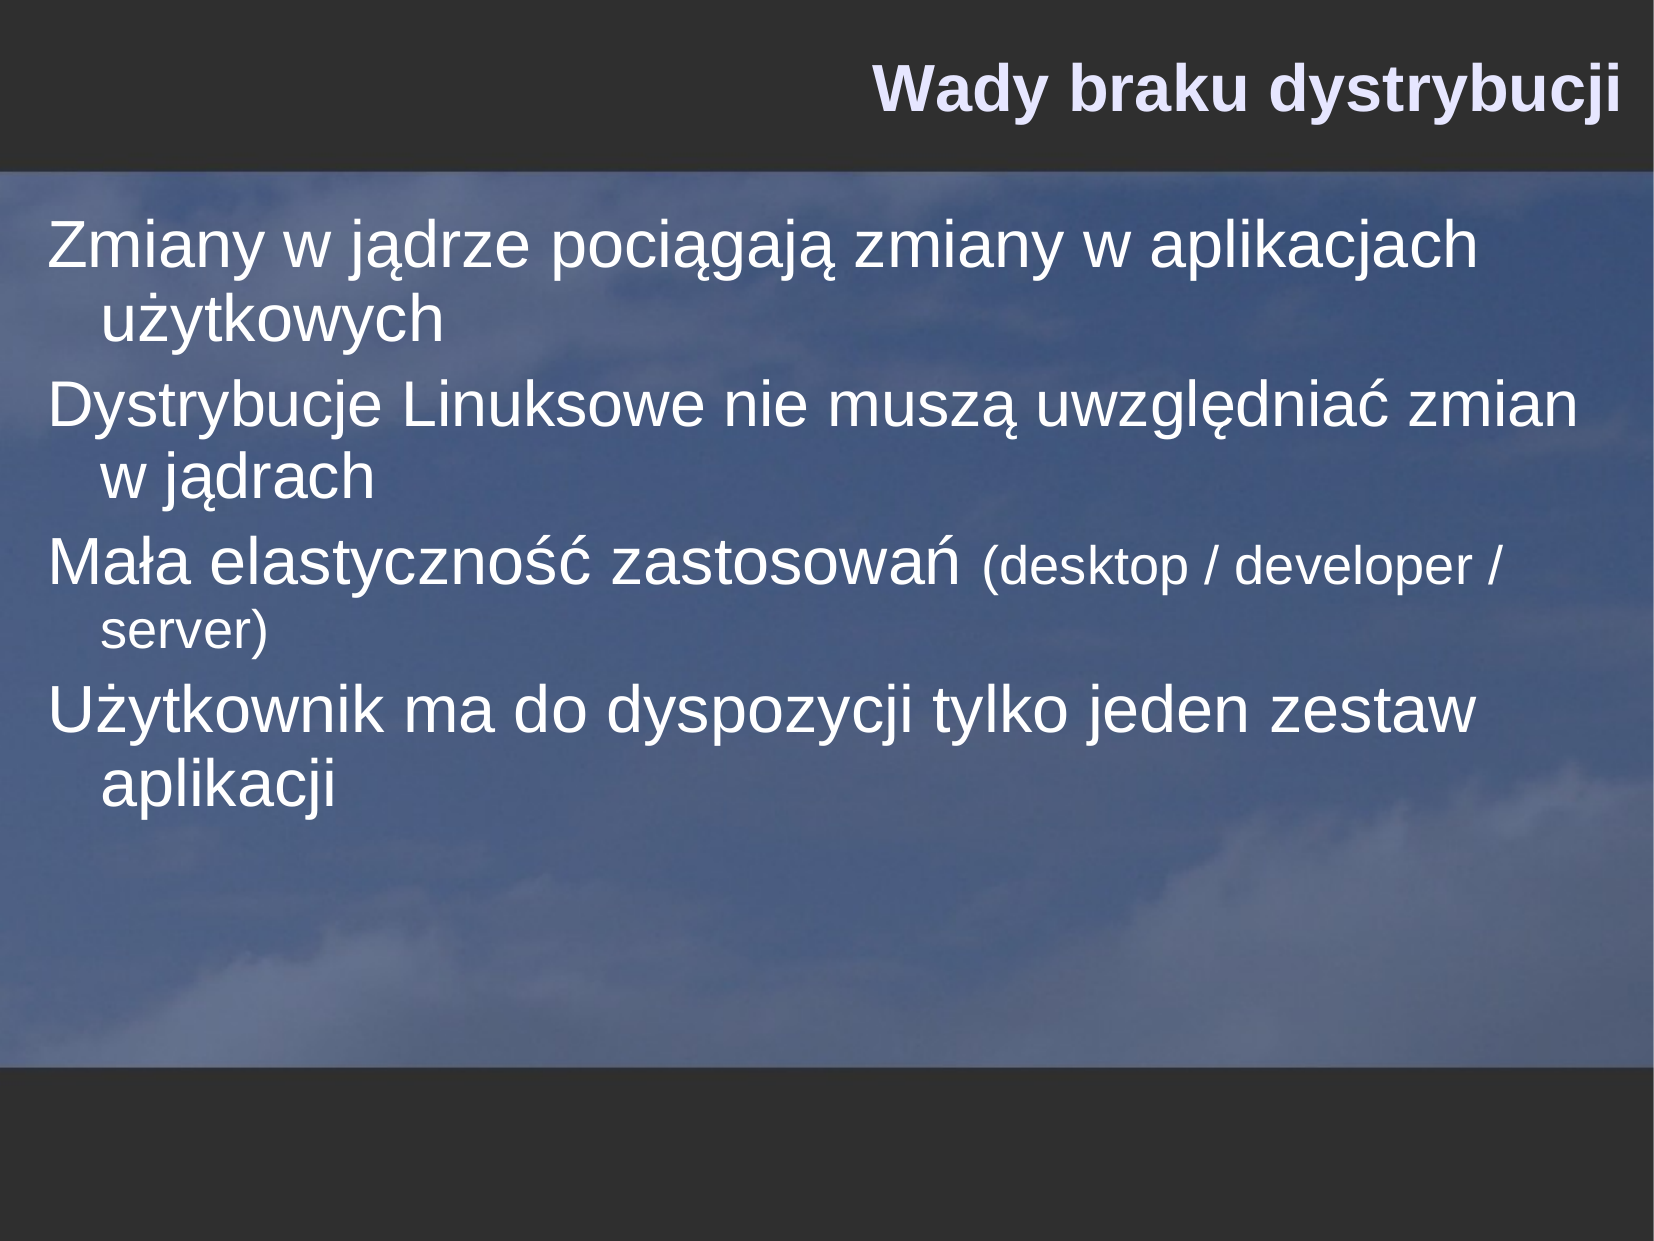

# Wady braku dystrybucji
Zmiany w jądrze pociągają zmiany w aplikacjach użytkowych
Dystrybucje Linuksowe nie muszą uwzględniać zmian w jądrach
Mała elastyczność zastosowań (desktop / developer / server)
Użytkownik ma do dyspozycji tylko jeden zestaw aplikacji